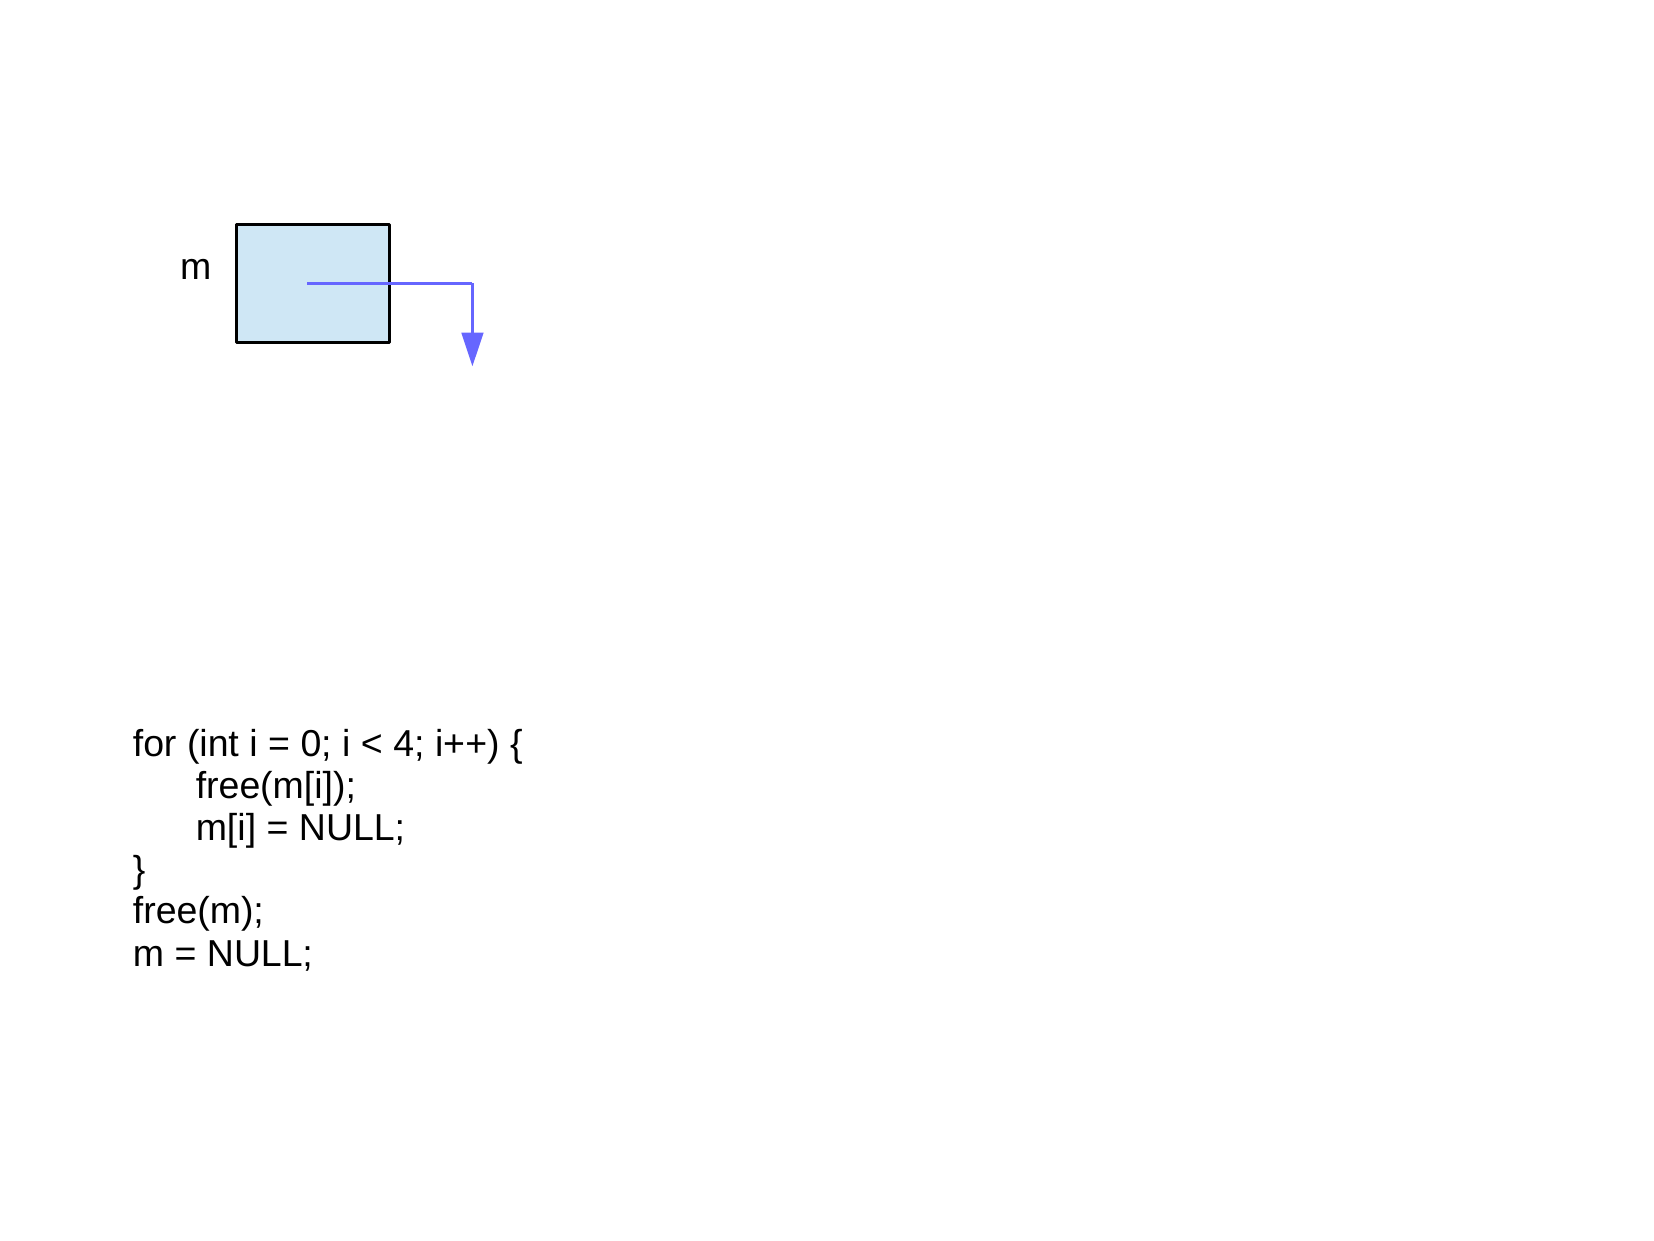

m
for (int i = 0; i < 4; i++) {
 free(m[i]);
 m[i] = NULL;
}
free(m);
m = NULL;